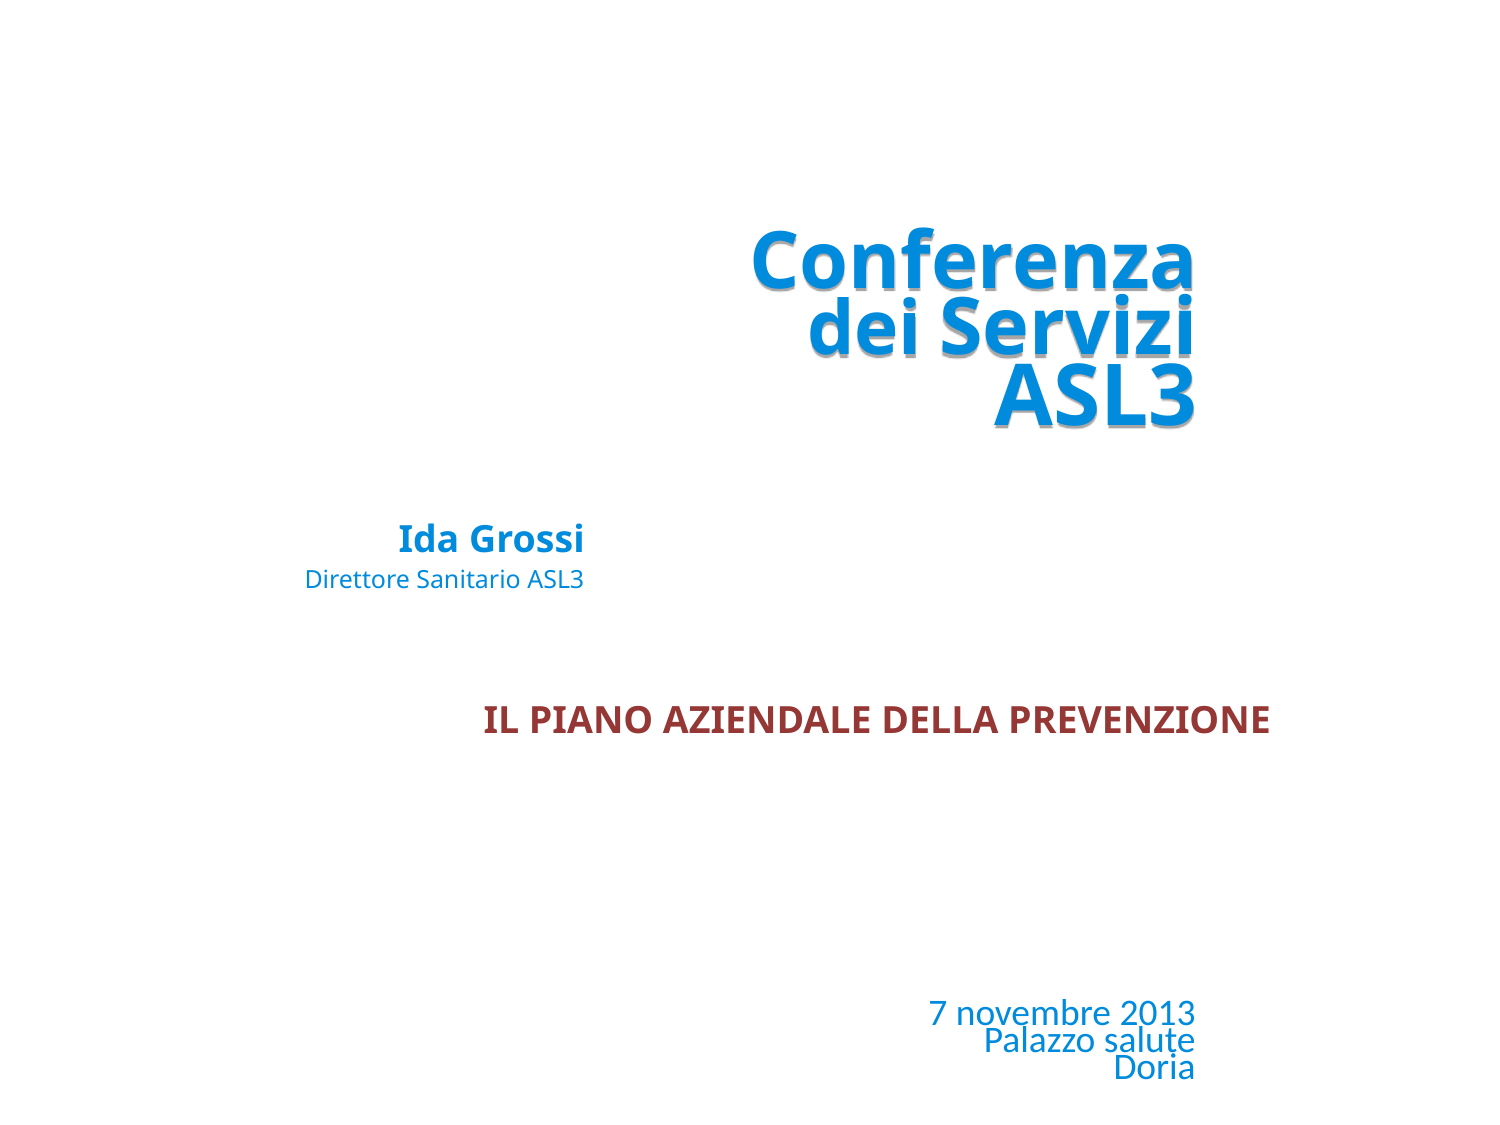

# Conferenza dei Servizi ASL3
Ida Grossi
Direttore Sanitario ASL3
IL PIANO AZIENDALE DELLA PREVENZIONE
7 novembre 2013
Palazzo salute Doria